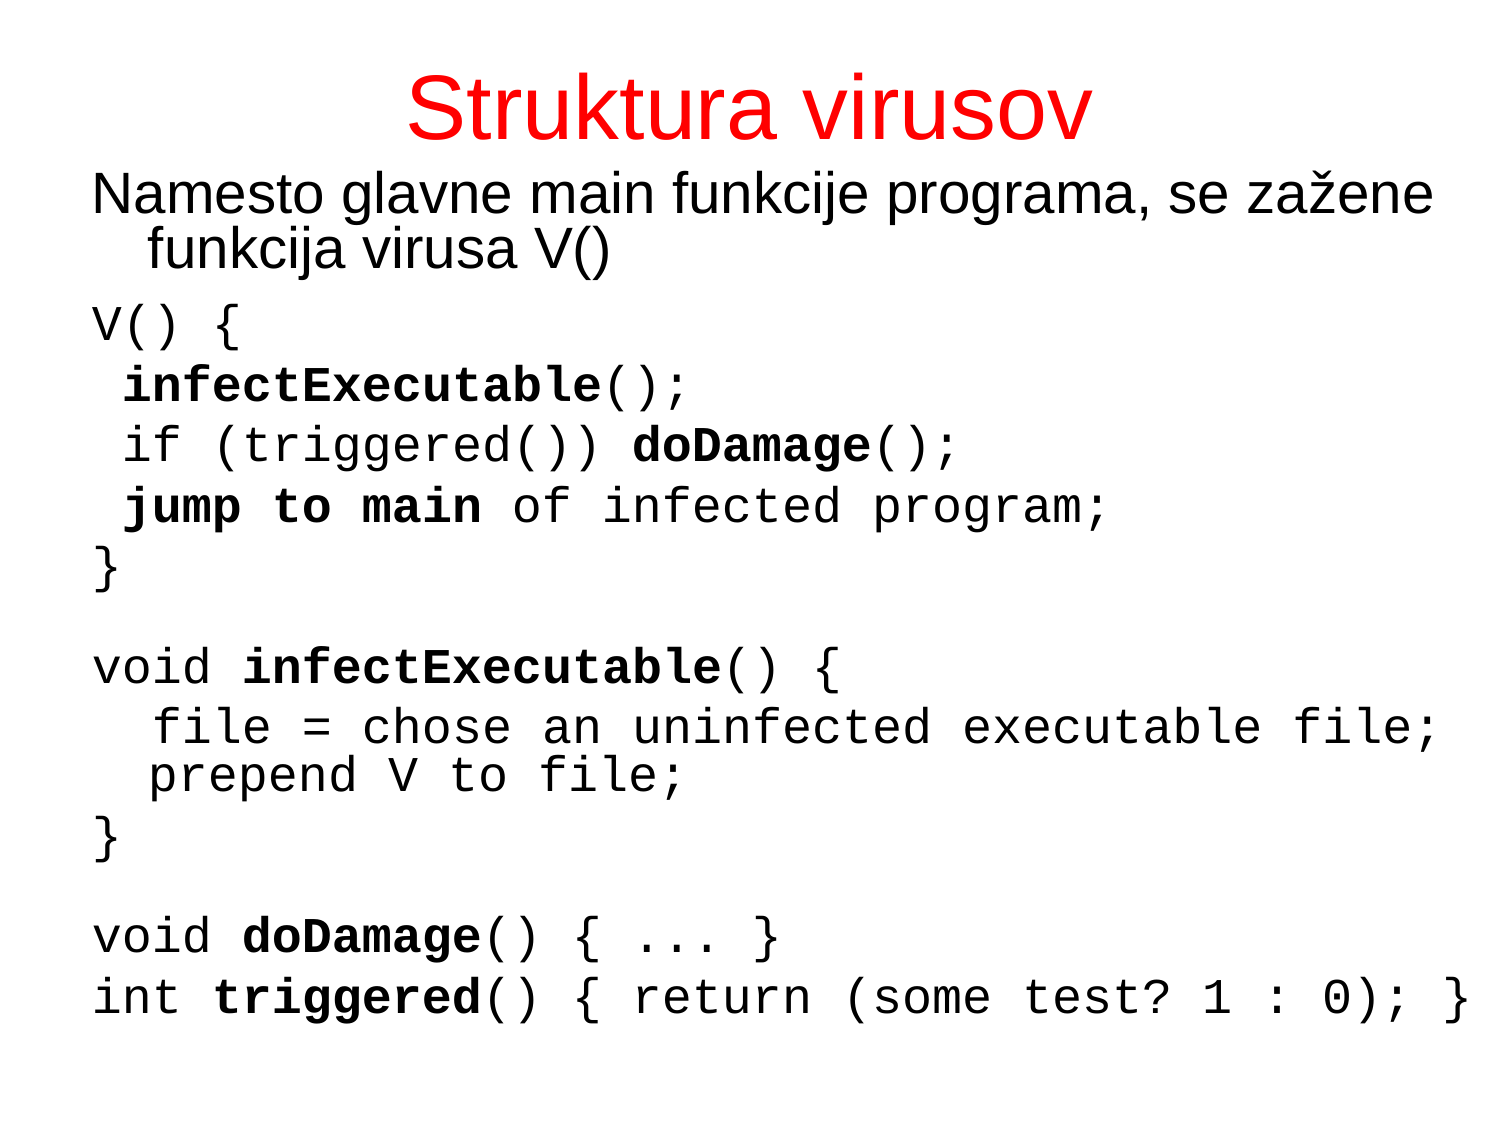

# Struktura virusov
Namesto glavne main funkcije programa, se zažene funkcija virusa V()
V() {
 infectExecutable();
 if (triggered()) doDamage();
 jump to main of infected program;
}
void infectExecutable() {
 file = chose an uninfected executable file; prepend V to file;
}
void doDamage() { ... }
int triggered() { return (some test? 1 : 0); }